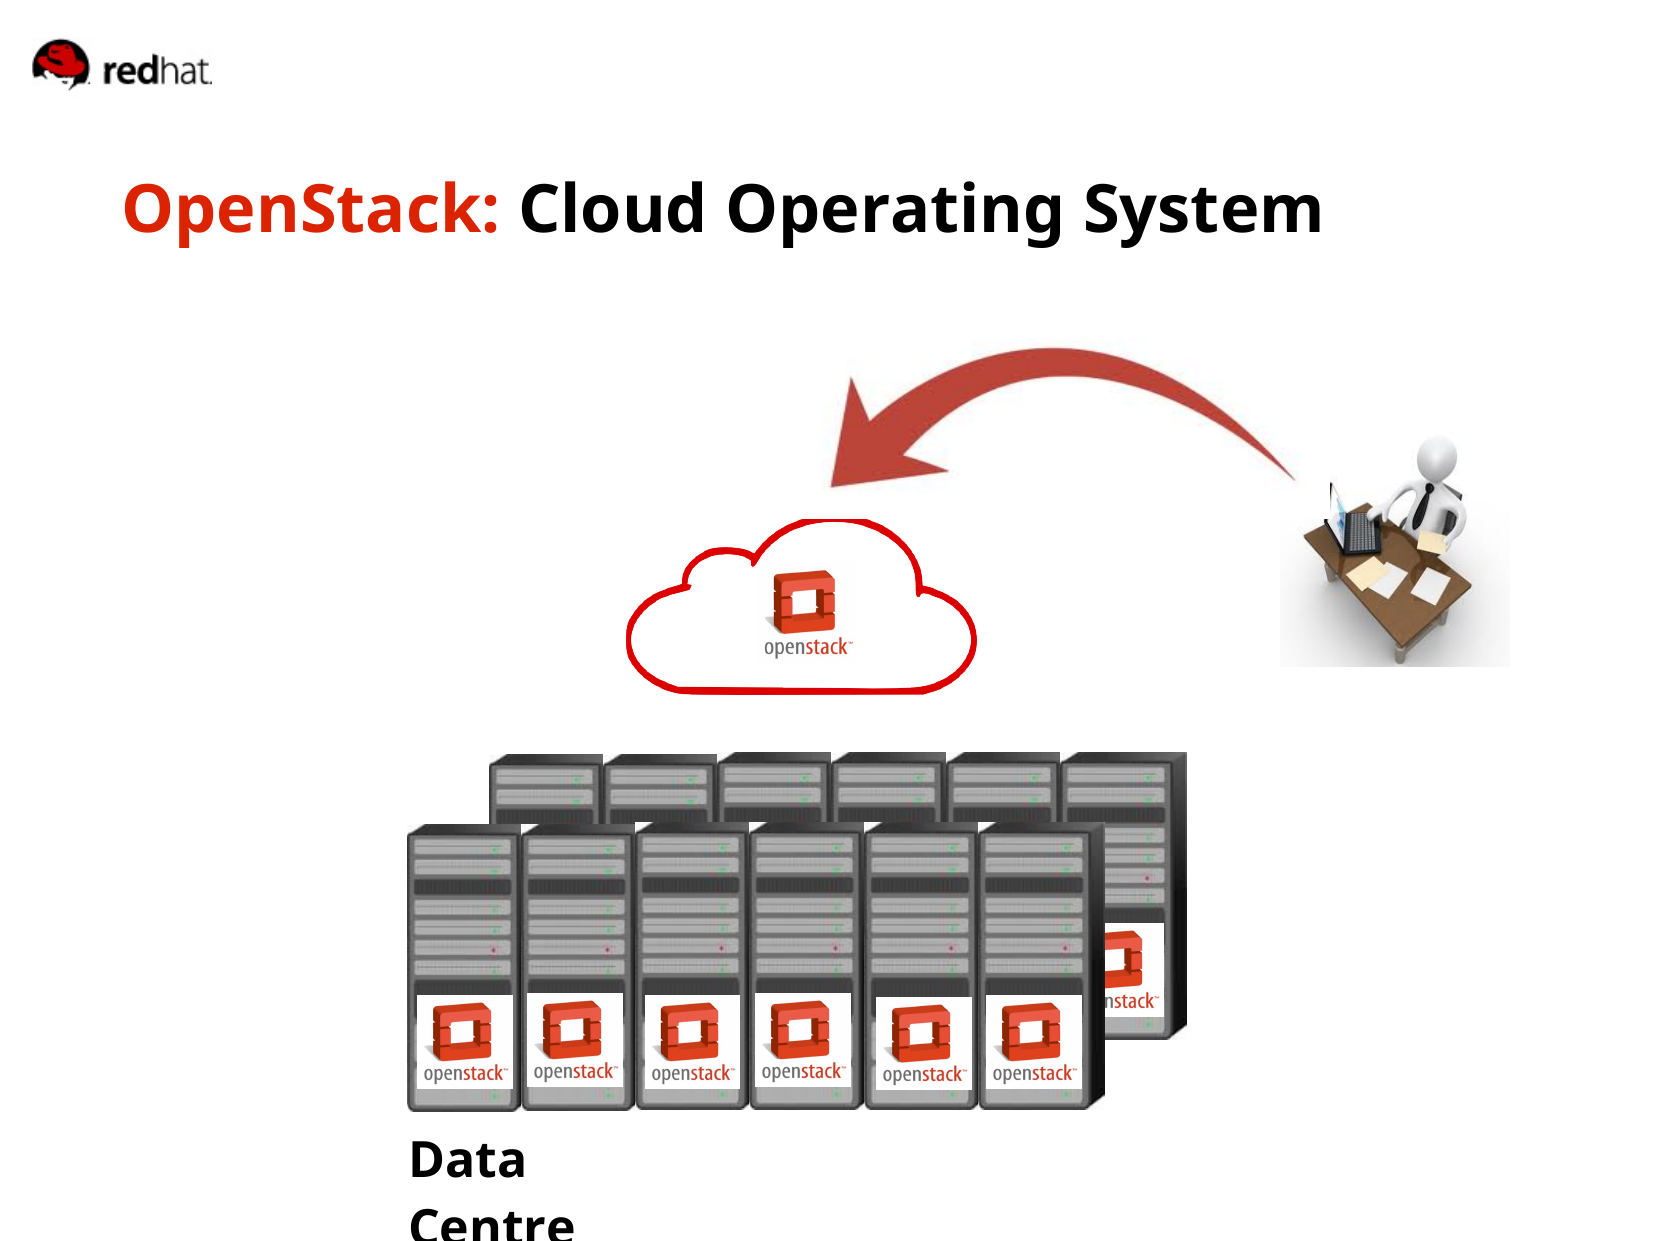

# OpenStack: Cloud Operating System
Data Centre